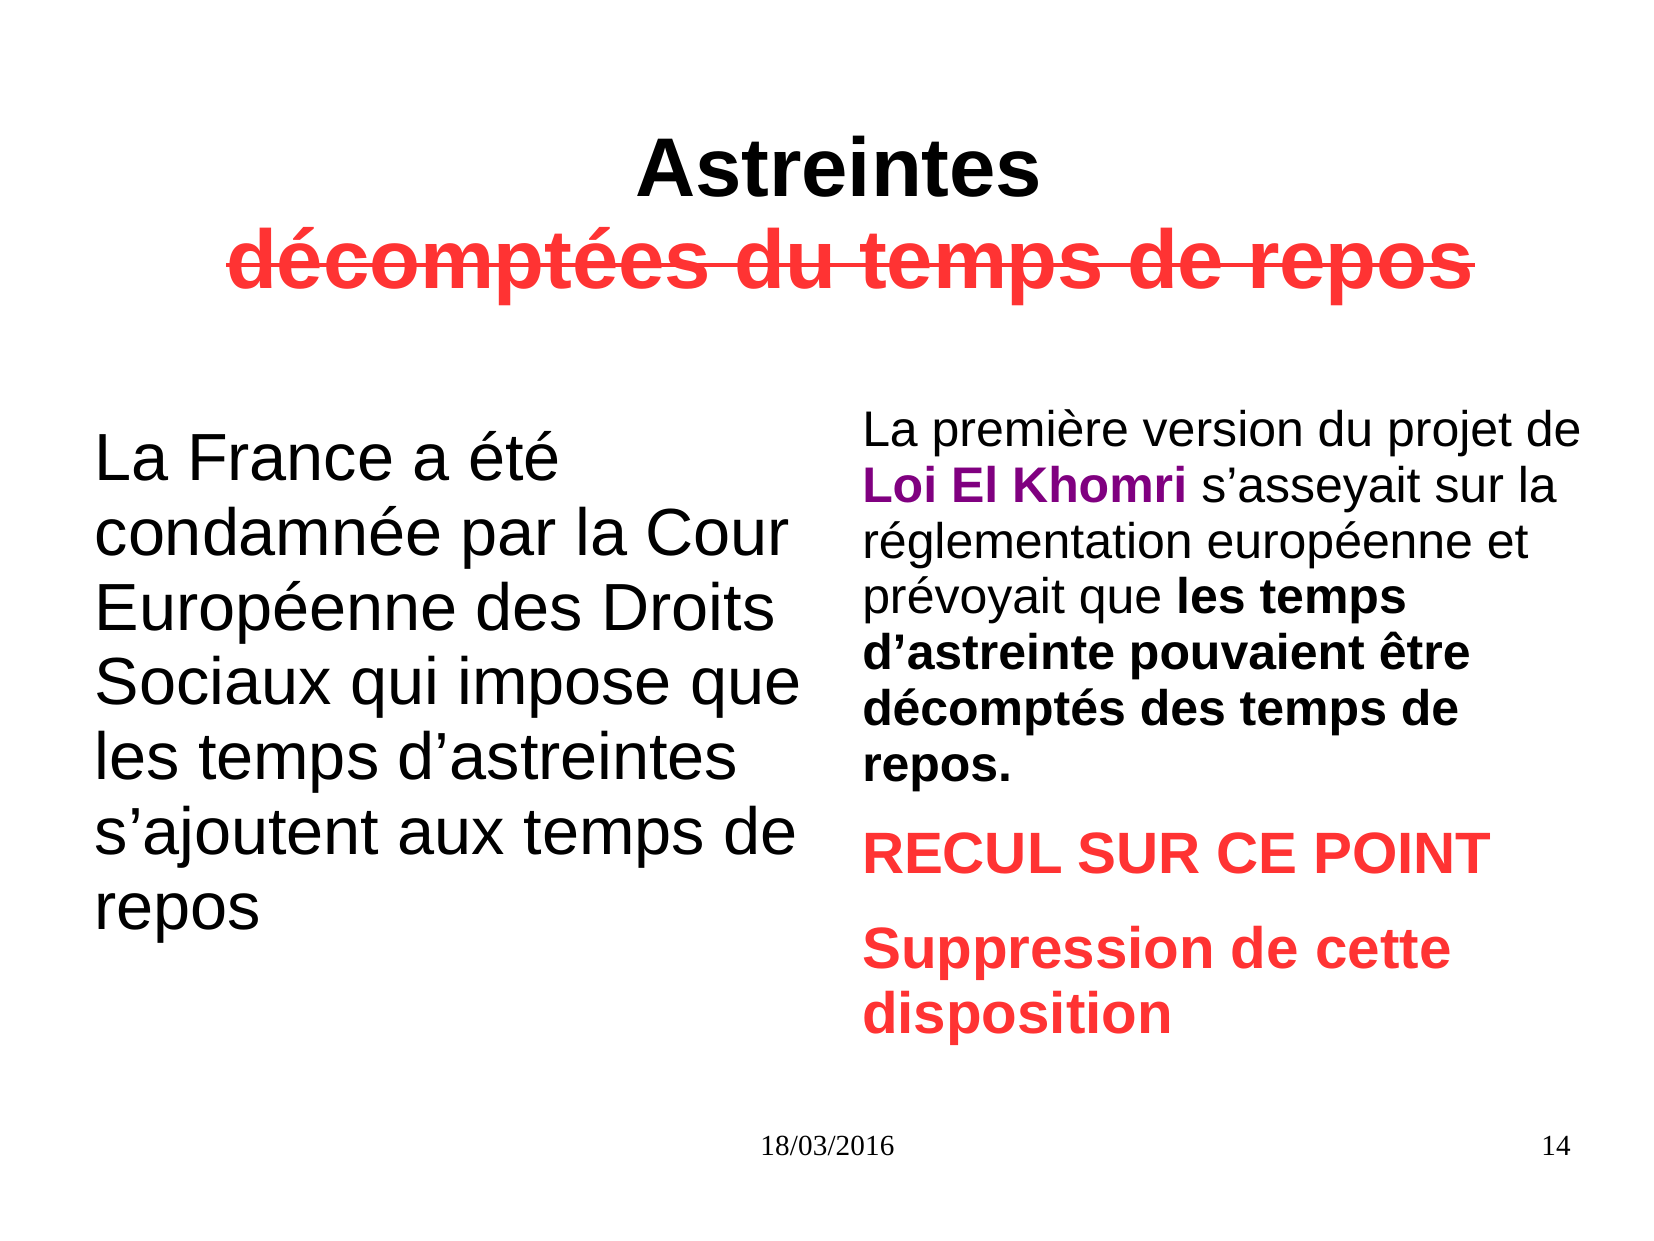

# Astreintes décomptées du temps de repos
La première version du projet de Loi El Khomri s’asseyait sur la réglementation européenne et prévoyait que les temps d’astreinte pouvaient être décomptés des temps de repos.
RECUL SUR CE POINT
Suppression de cette disposition
La France a été condamnée par la Cour Européenne des Droits Sociaux qui impose que les temps d’astreintes s’ajoutent aux temps de repos
18/03/2016
14